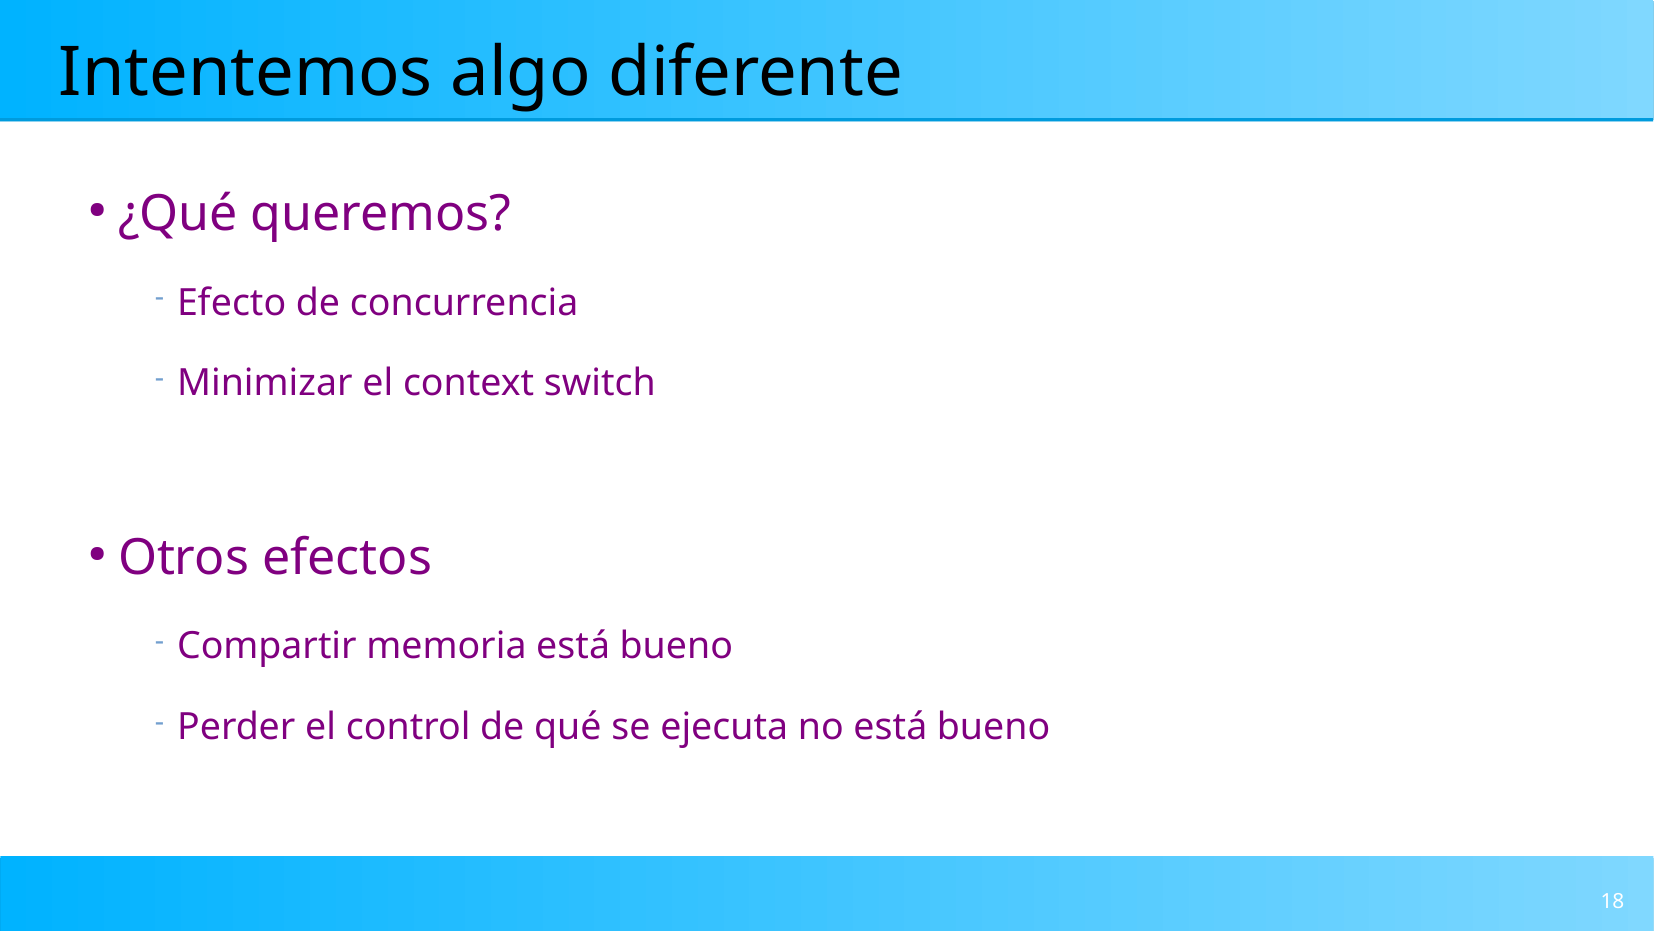

# Intentemos algo diferente
¿Qué queremos?
Efecto de concurrencia
Minimizar el context switch
Otros efectos
Compartir memoria está bueno
Perder el control de qué se ejecuta no está bueno
18